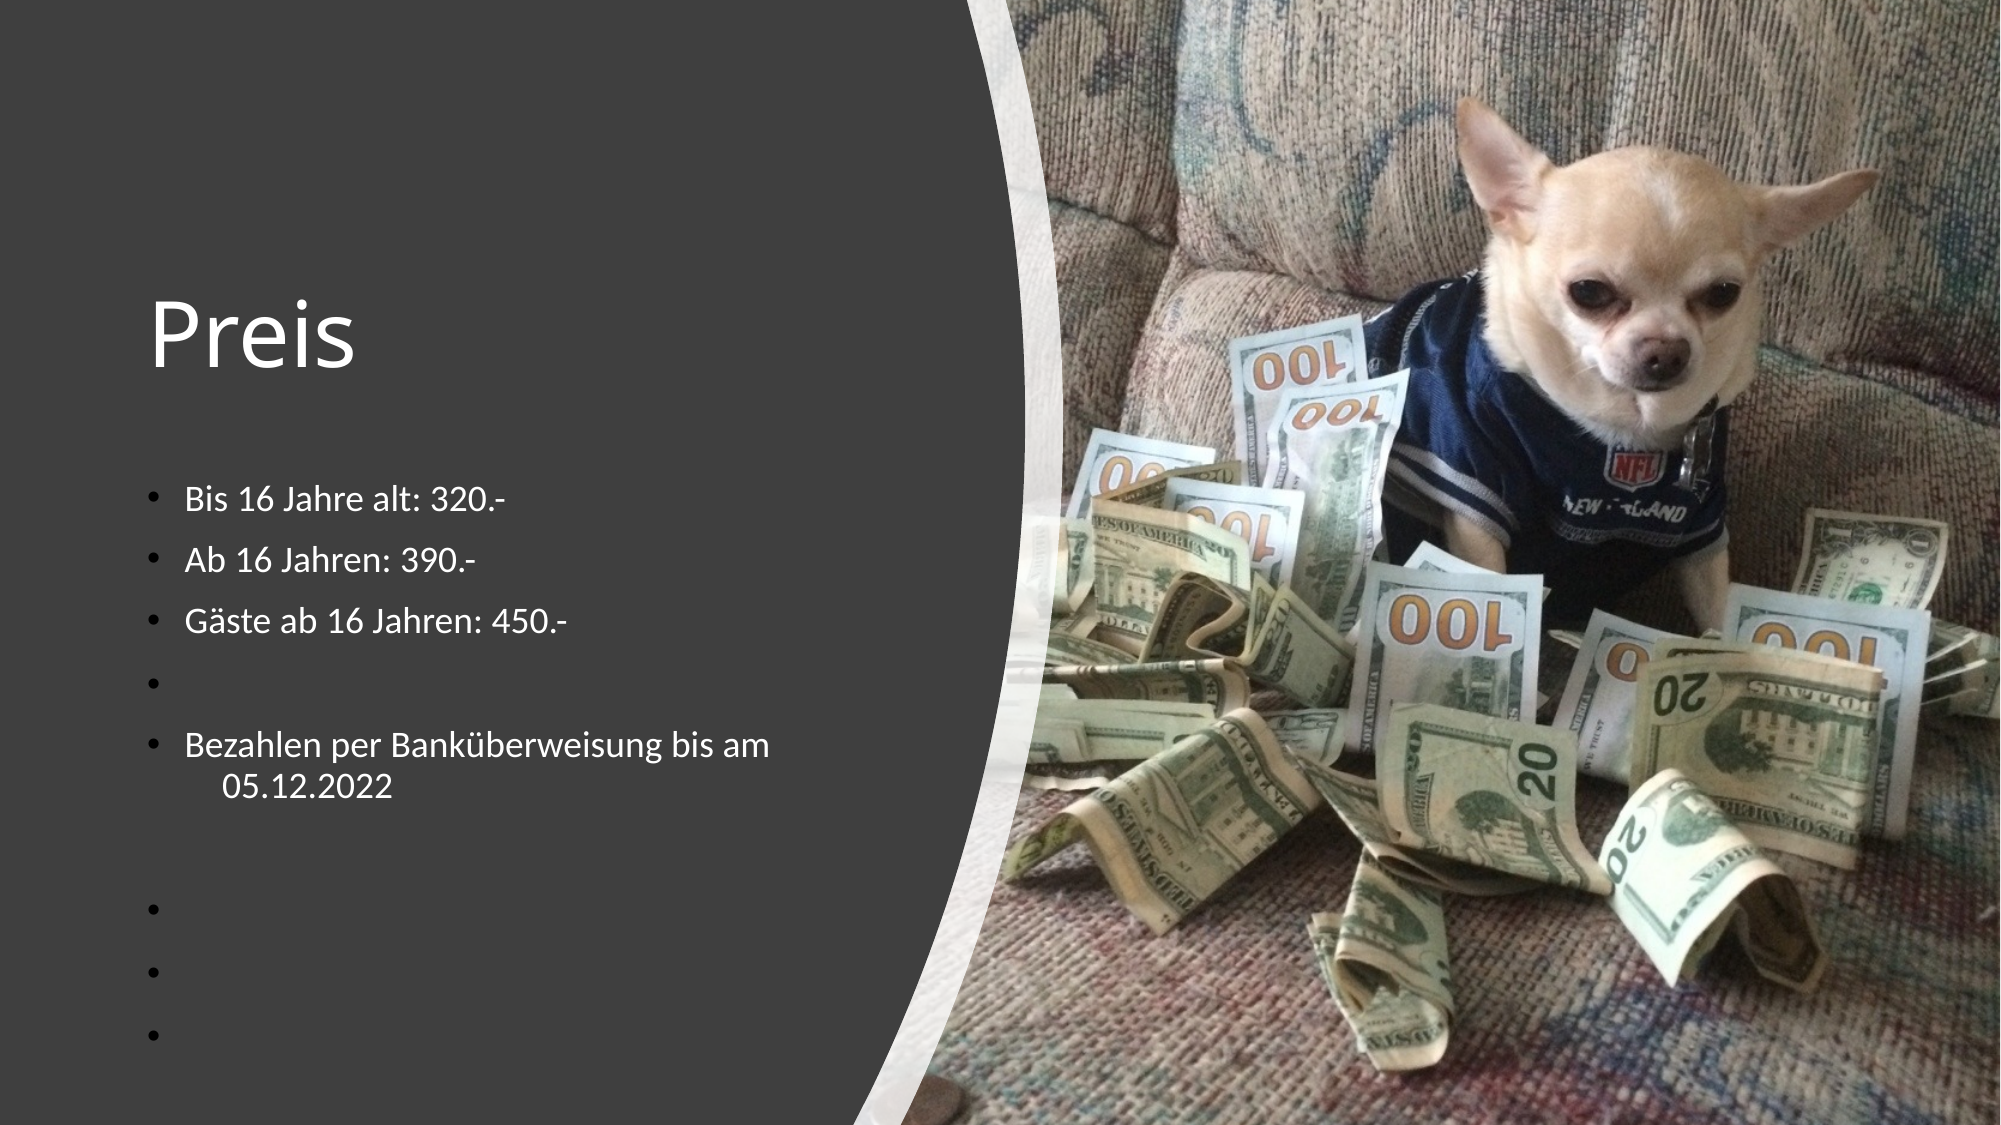

# Preis
Bis 16 Jahre alt: 320.-
Ab 16 Jahren: 390.-
Gäste ab 16 Jahren: 450.-
Bezahlen per Banküberweisung bis am 05.12.2022